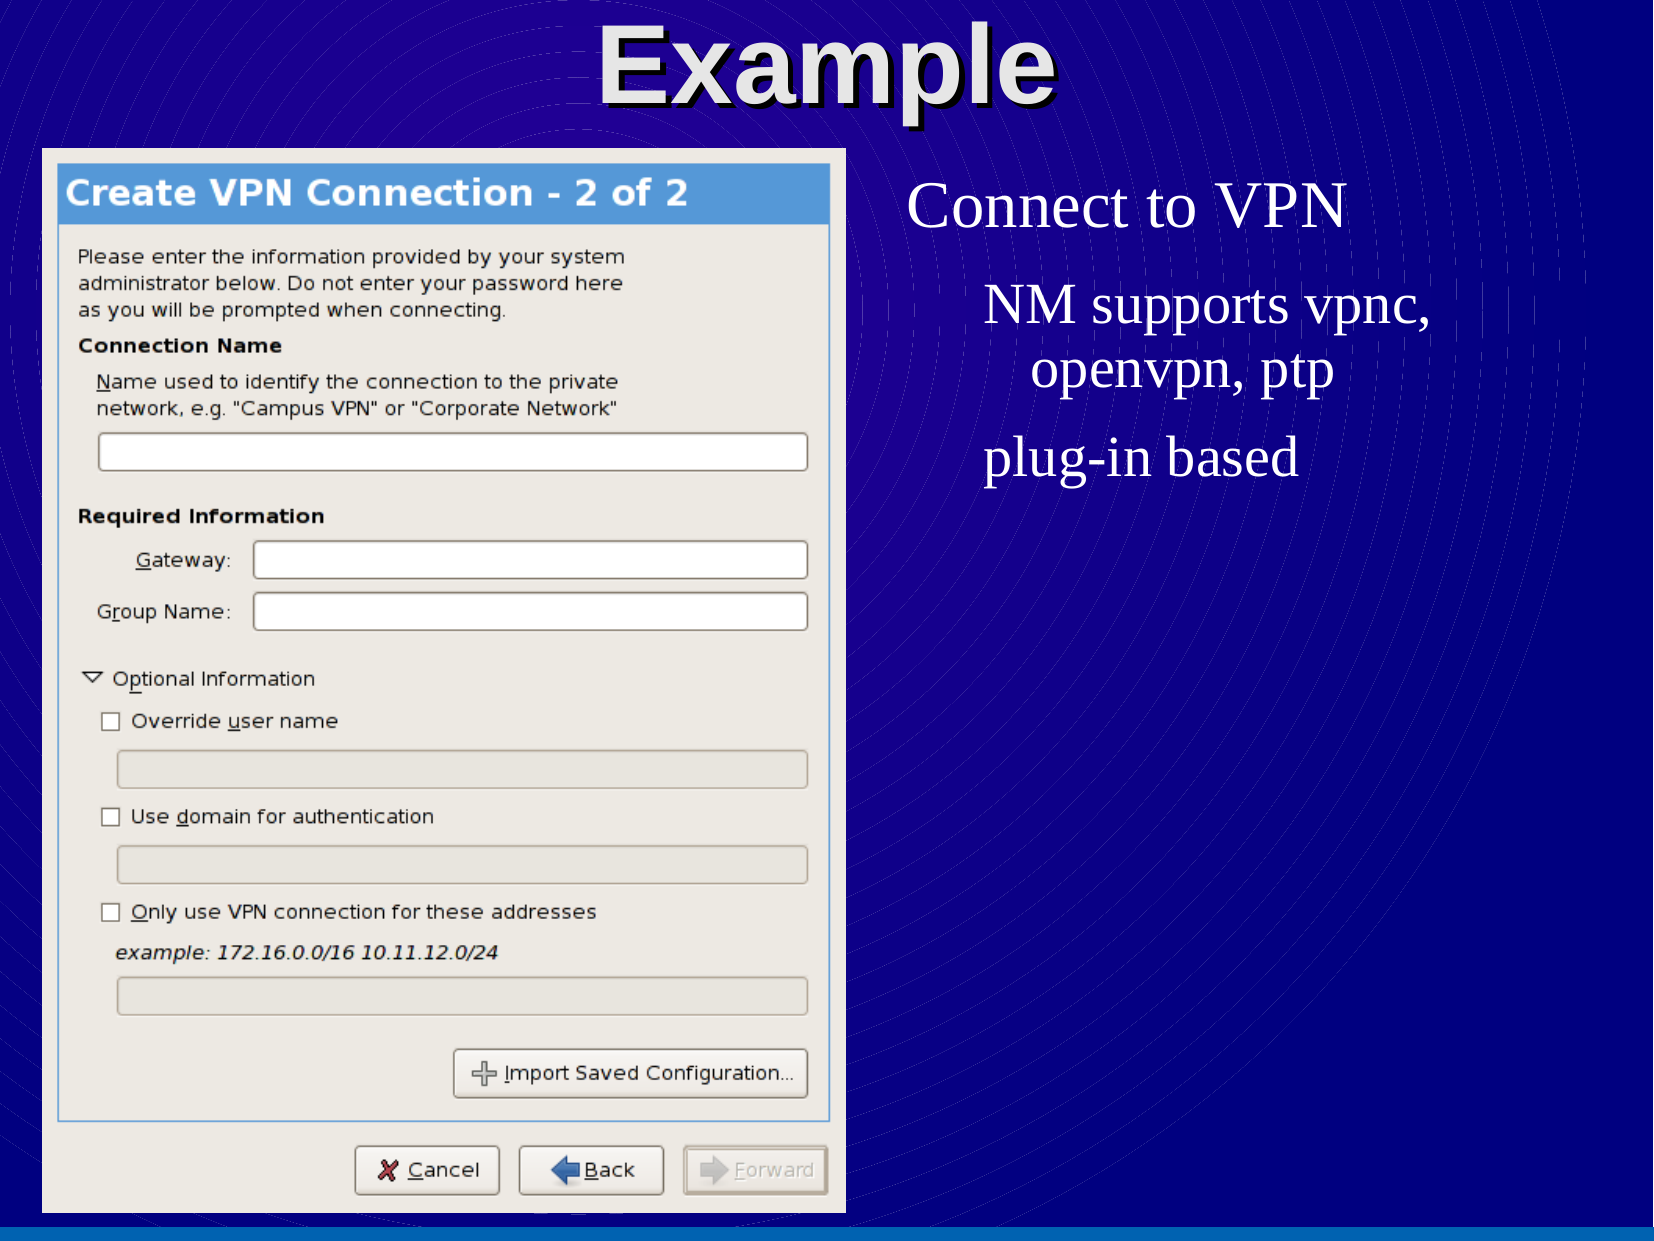

# Example
Connect to VPN
NM supports vpnc, openvpn, ptp
plug-in based